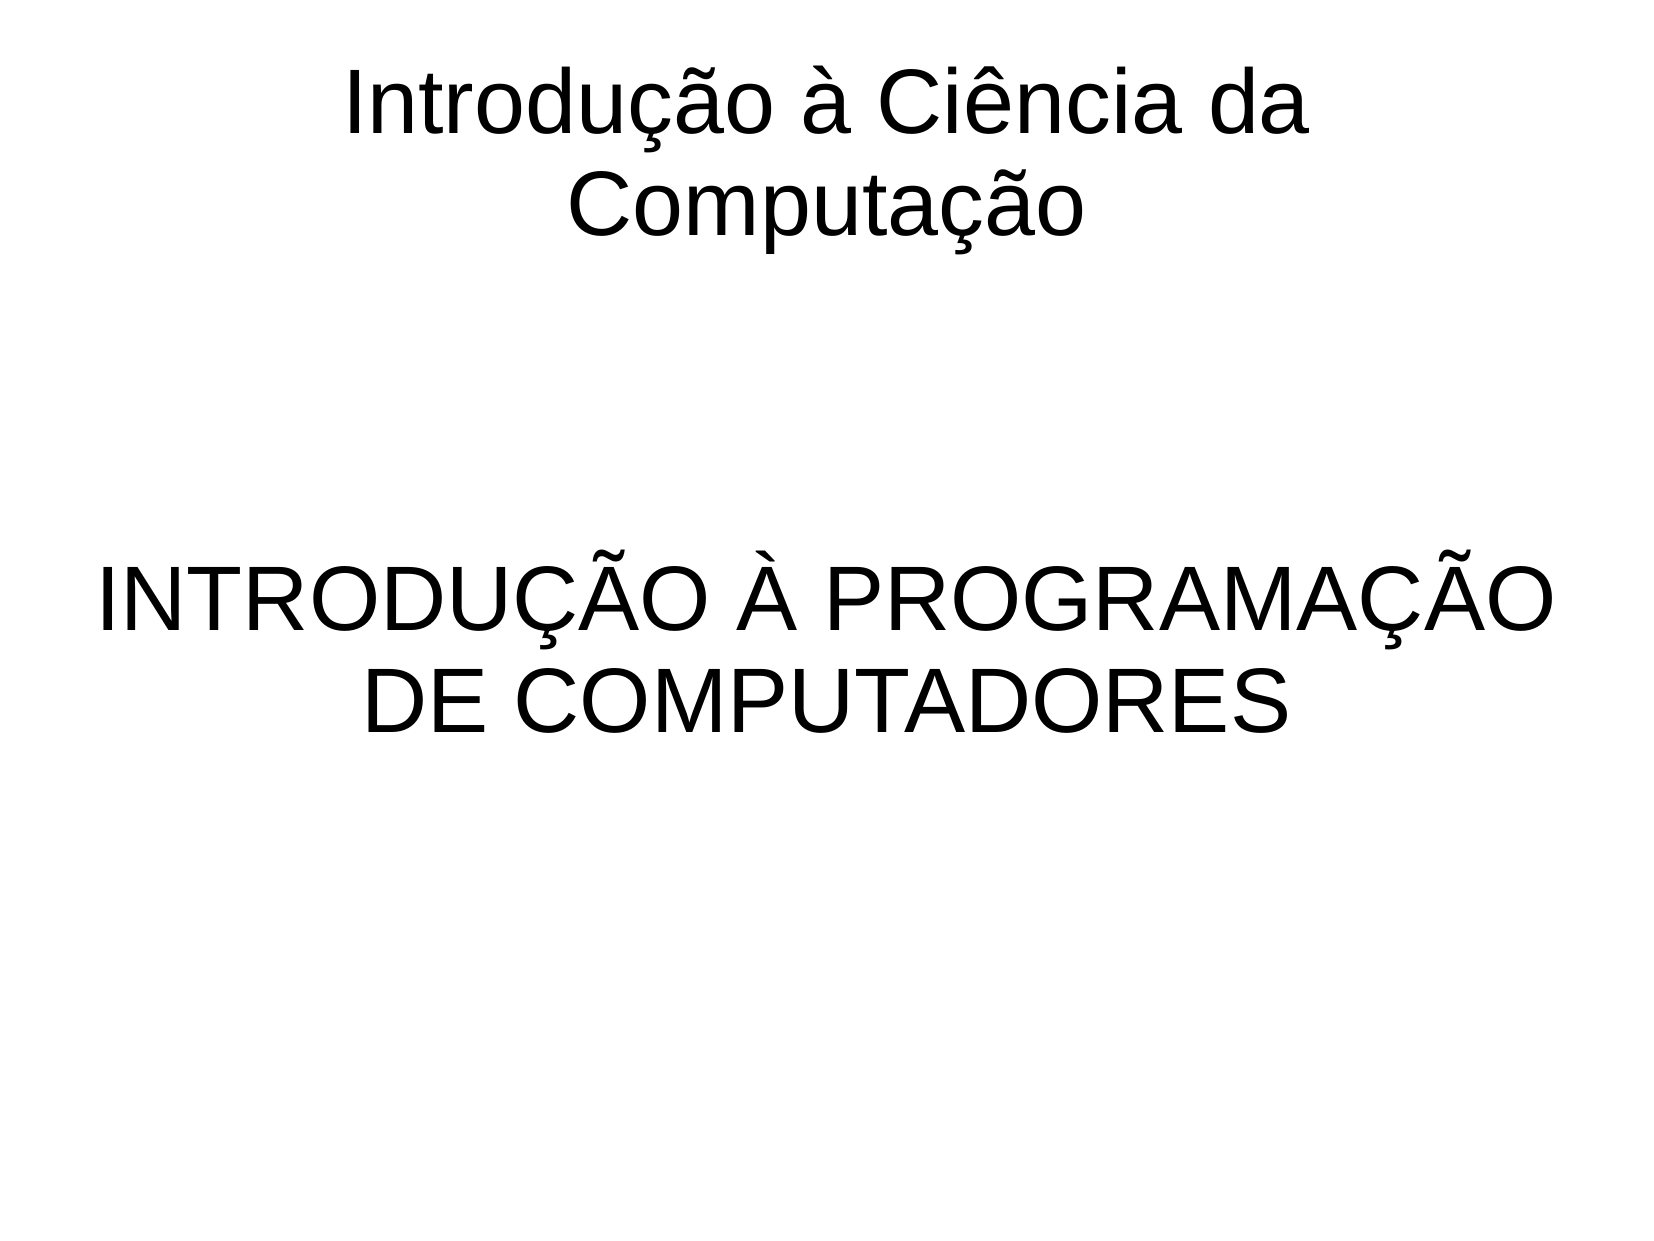

# Introdução à Ciência da Computação
INTRODUÇÃO À PROGRAMAÇÃO DE COMPUTADORES